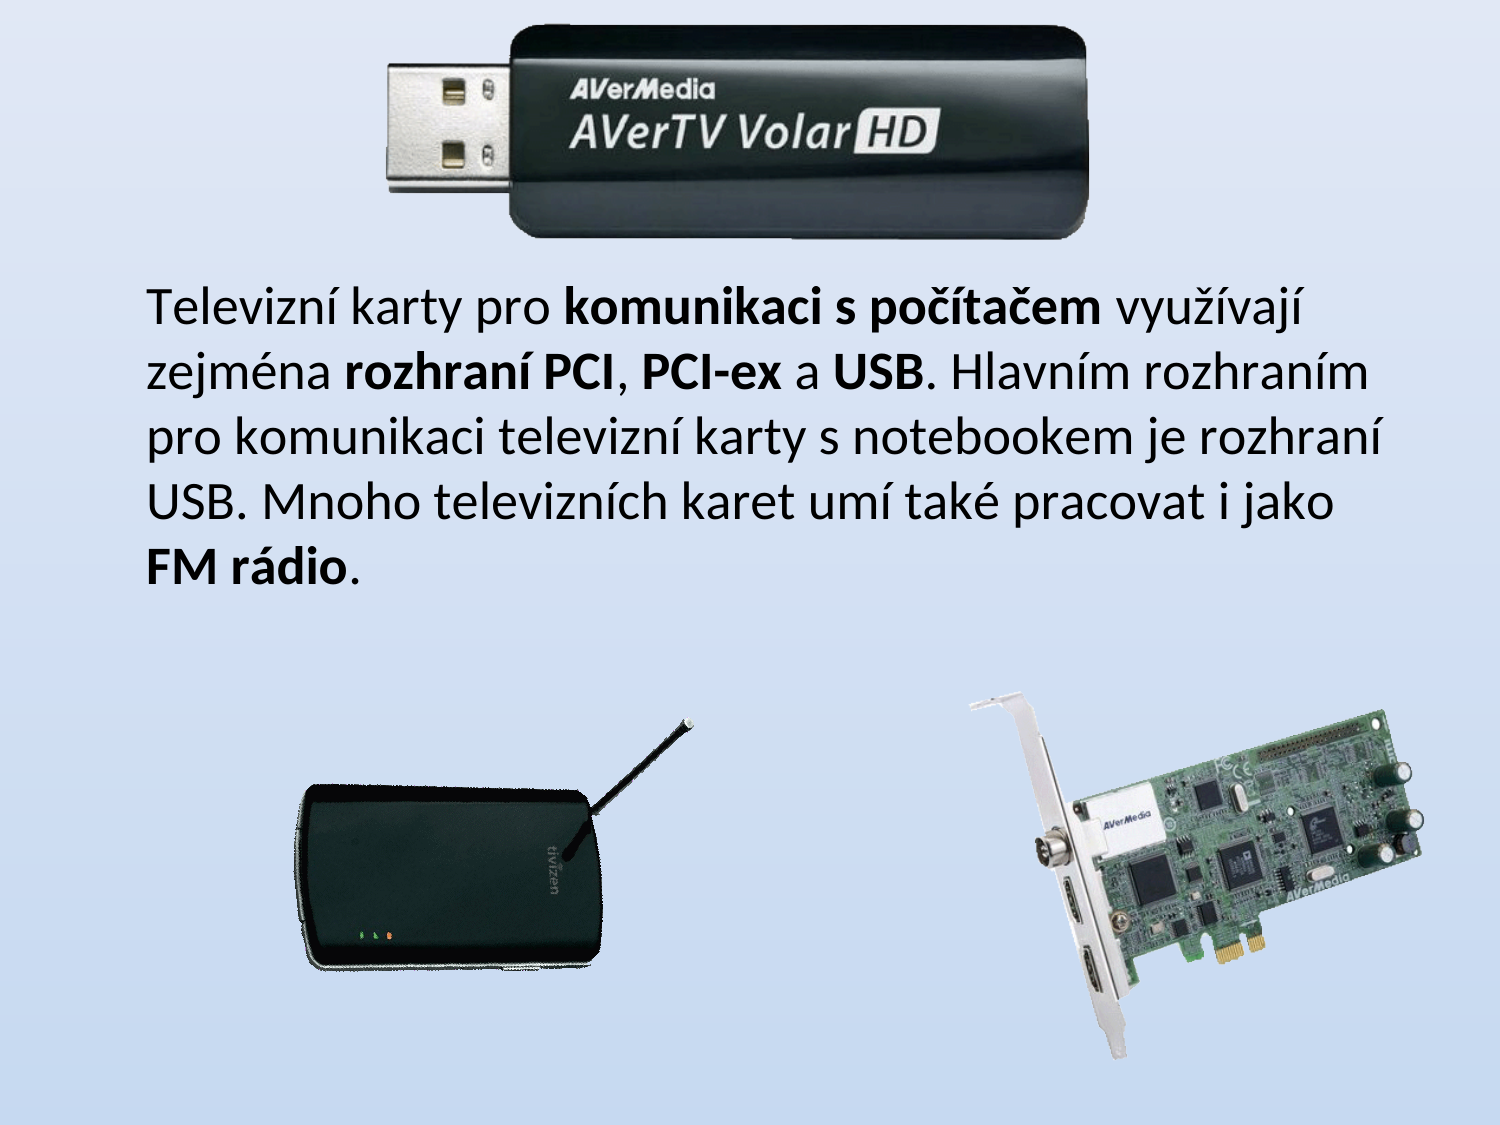

Televizní karty pro komunikaci s počítačem využívají zejména rozhraní PCI, PCI-ex a USB. Hlavním rozhraním pro komunikaci televizní karty s notebookem je rozhraní USB. Mnoho televizních karet umí také pracovat i jako FM rádio.